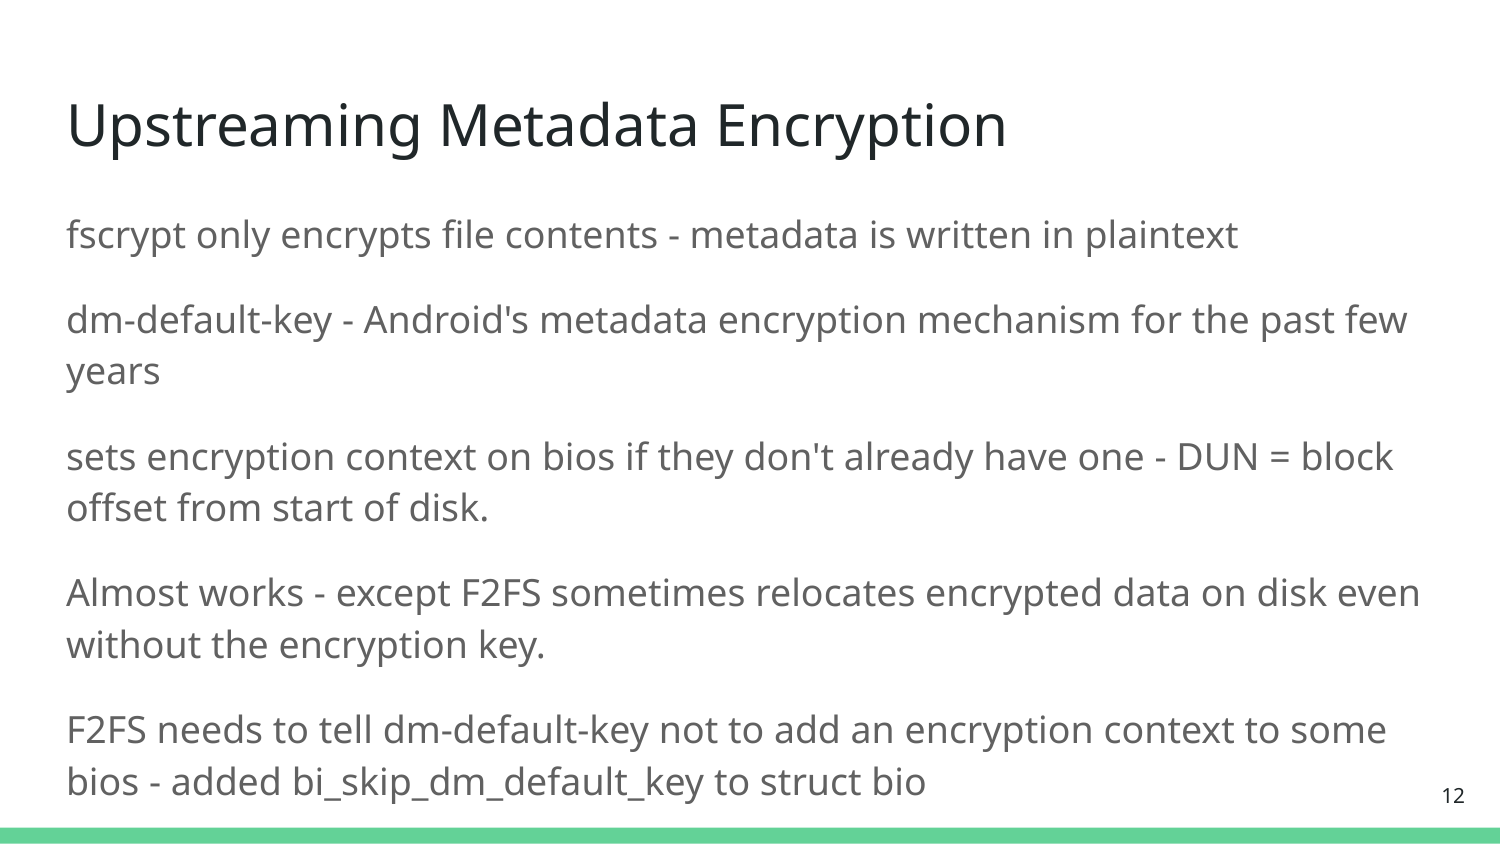

# Upstreaming Metadata Encryption
fscrypt only encrypts file contents - metadata is written in plaintext
dm-default-key - Android's metadata encryption mechanism for the past few years
sets encryption context on bios if they don't already have one - DUN = block offset from start of disk.
Almost works - except F2FS sometimes relocates encrypted data on disk even without the encryption key.
F2FS needs to tell dm-default-key not to add an encryption context to some bios - added bi_skip_dm_default_key to struct bio